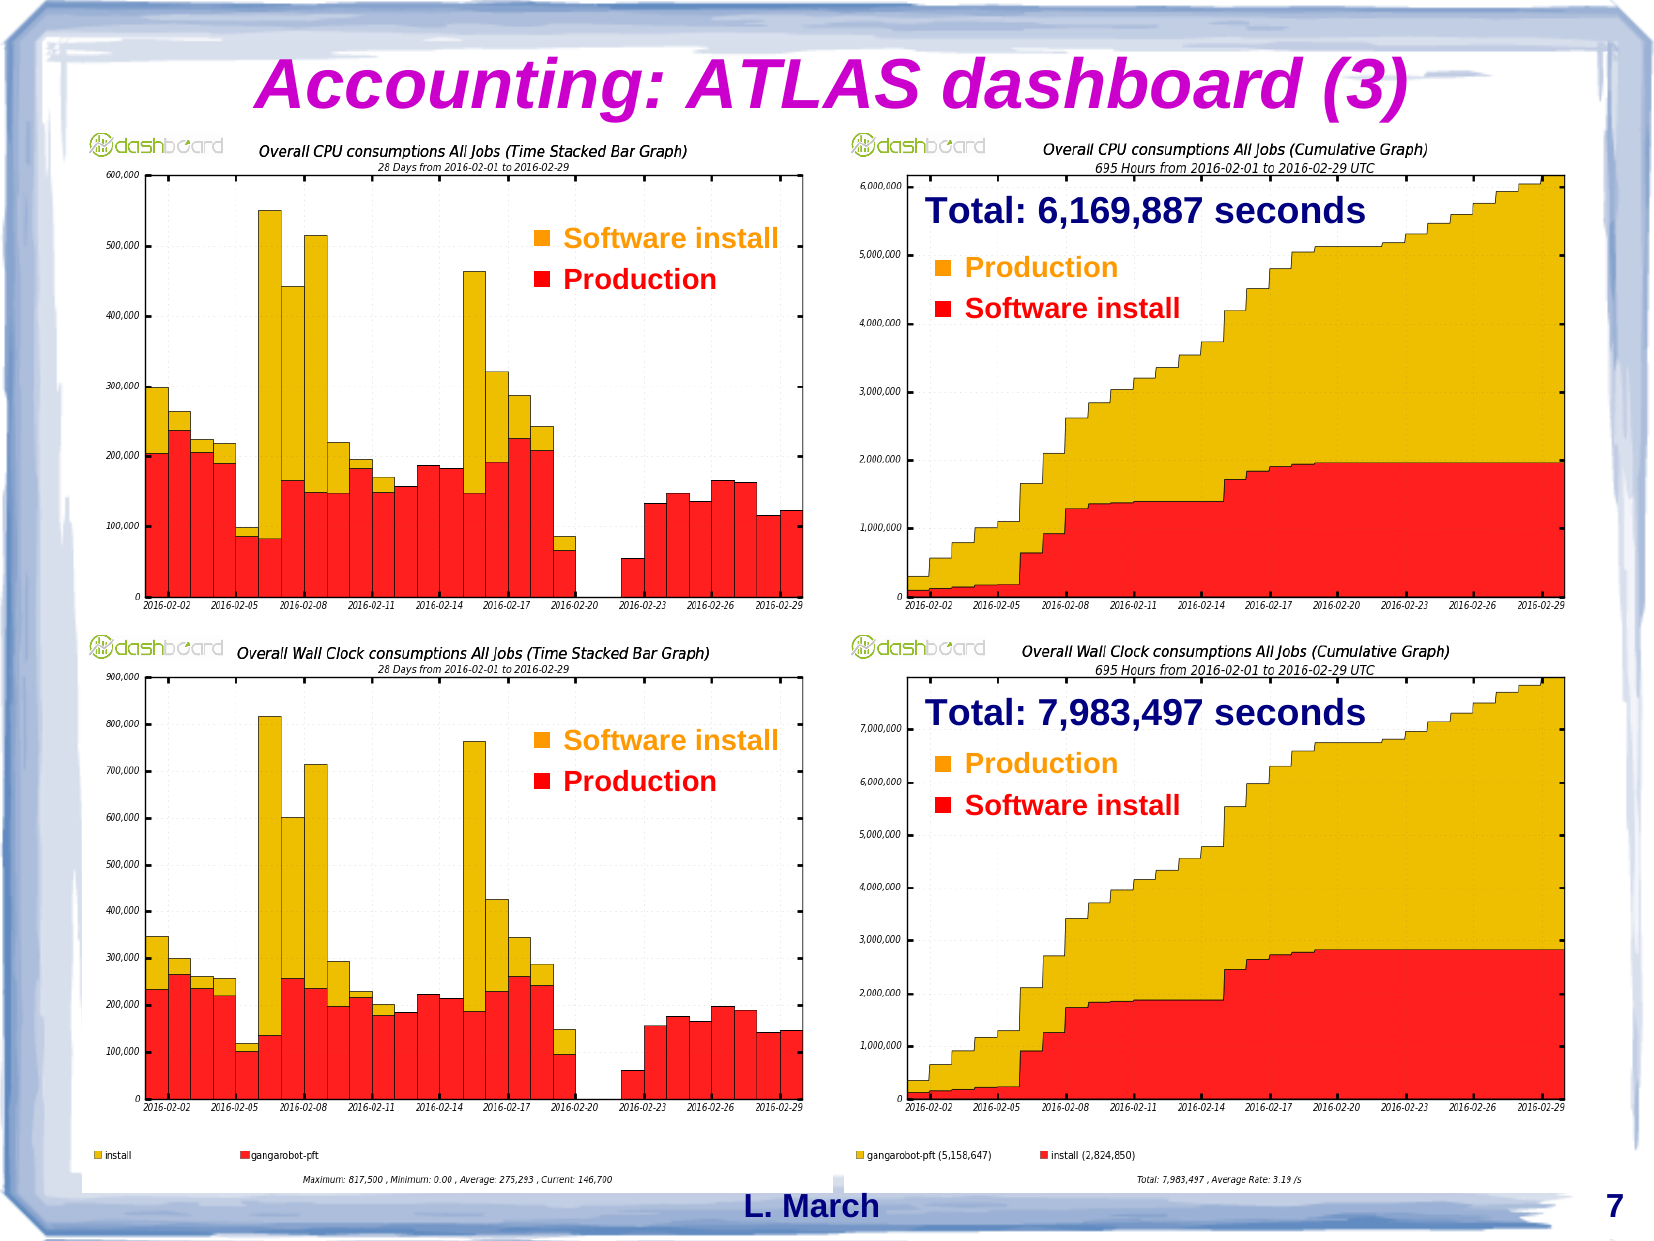

# Accounting: ATLAS dashboard (3)
Total: 6,169,887 seconds
Software install
Production
Production
Software install
Total: 7,983,497 seconds
Software install
Production
Production
Software install
L. March
7